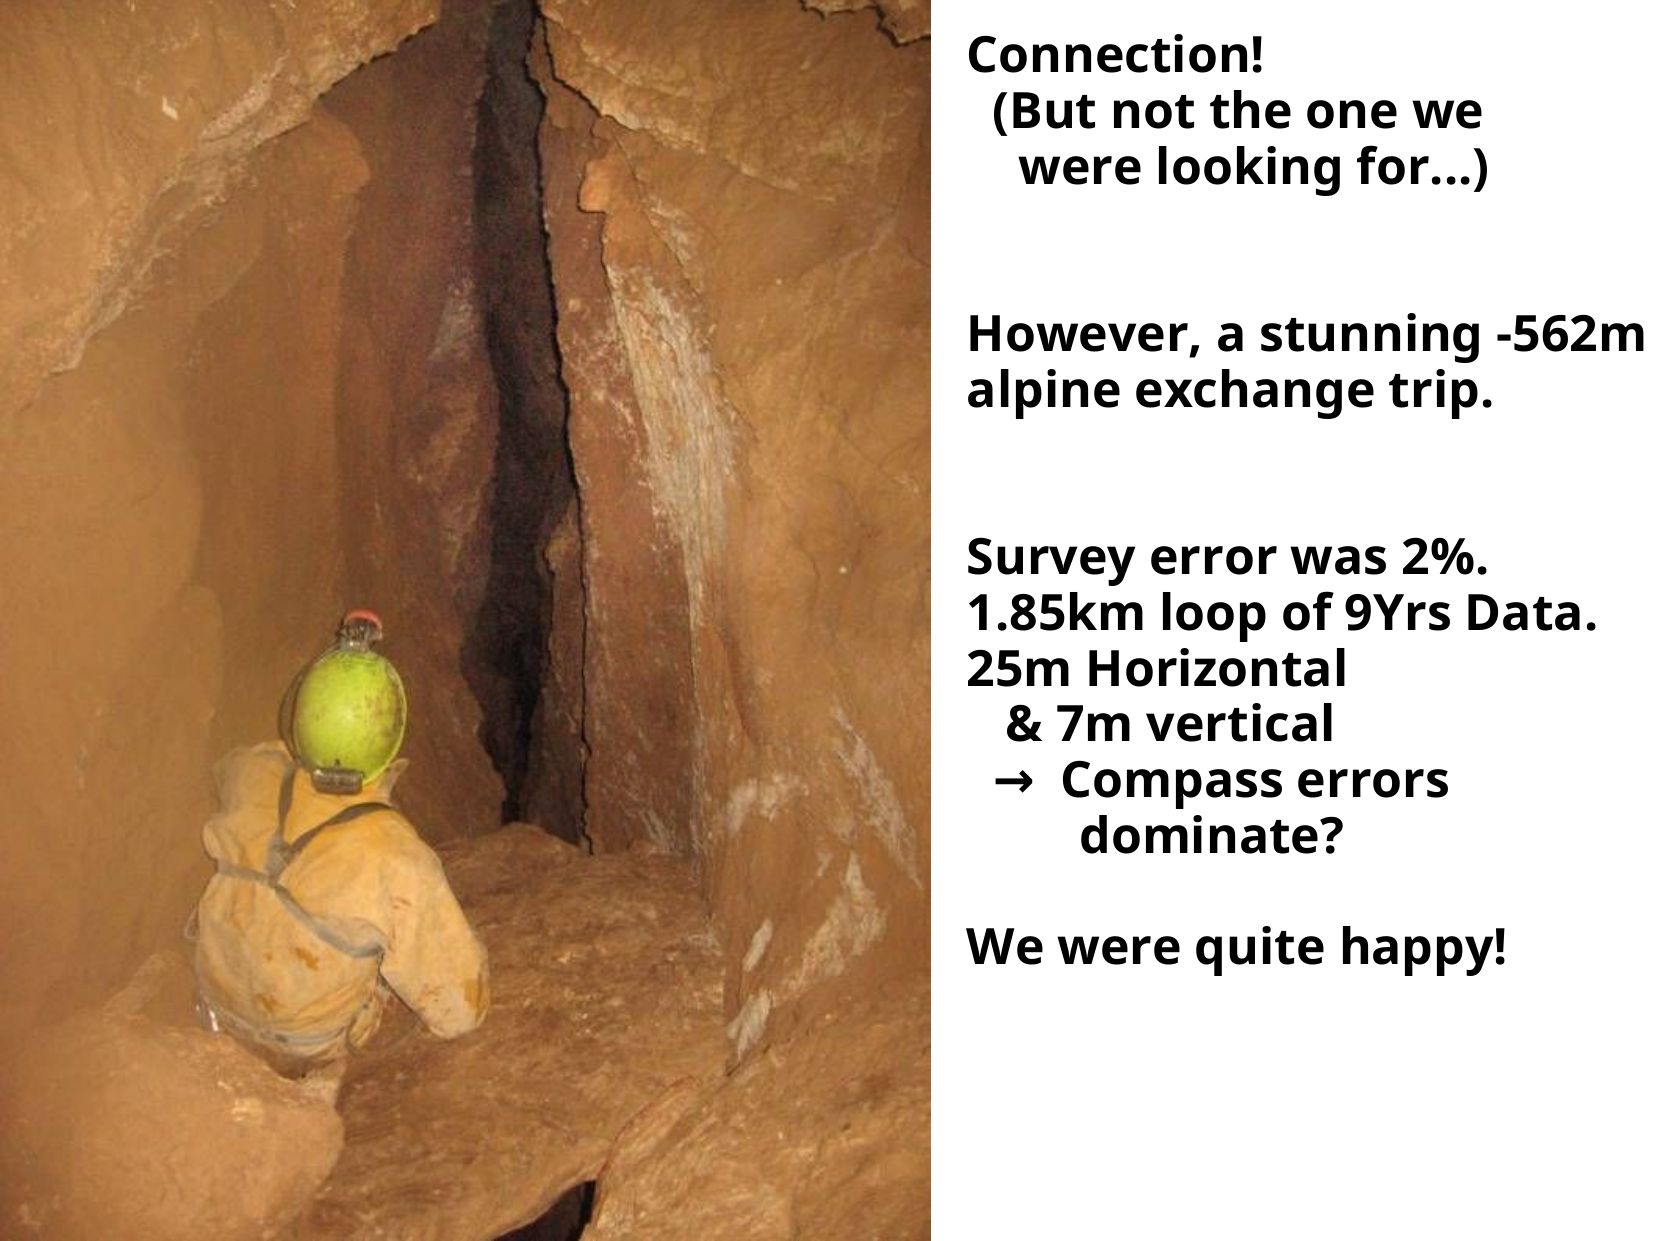

Connection!
 (But not the one we
 were looking for...)
However, a stunning -562m
alpine exchange trip.
Survey error was 2%.
1.85km loop of 9Yrs Data.
25m Horizontal
 & 7m vertical
 → Compass errors
	 dominate?
We were quite happy!